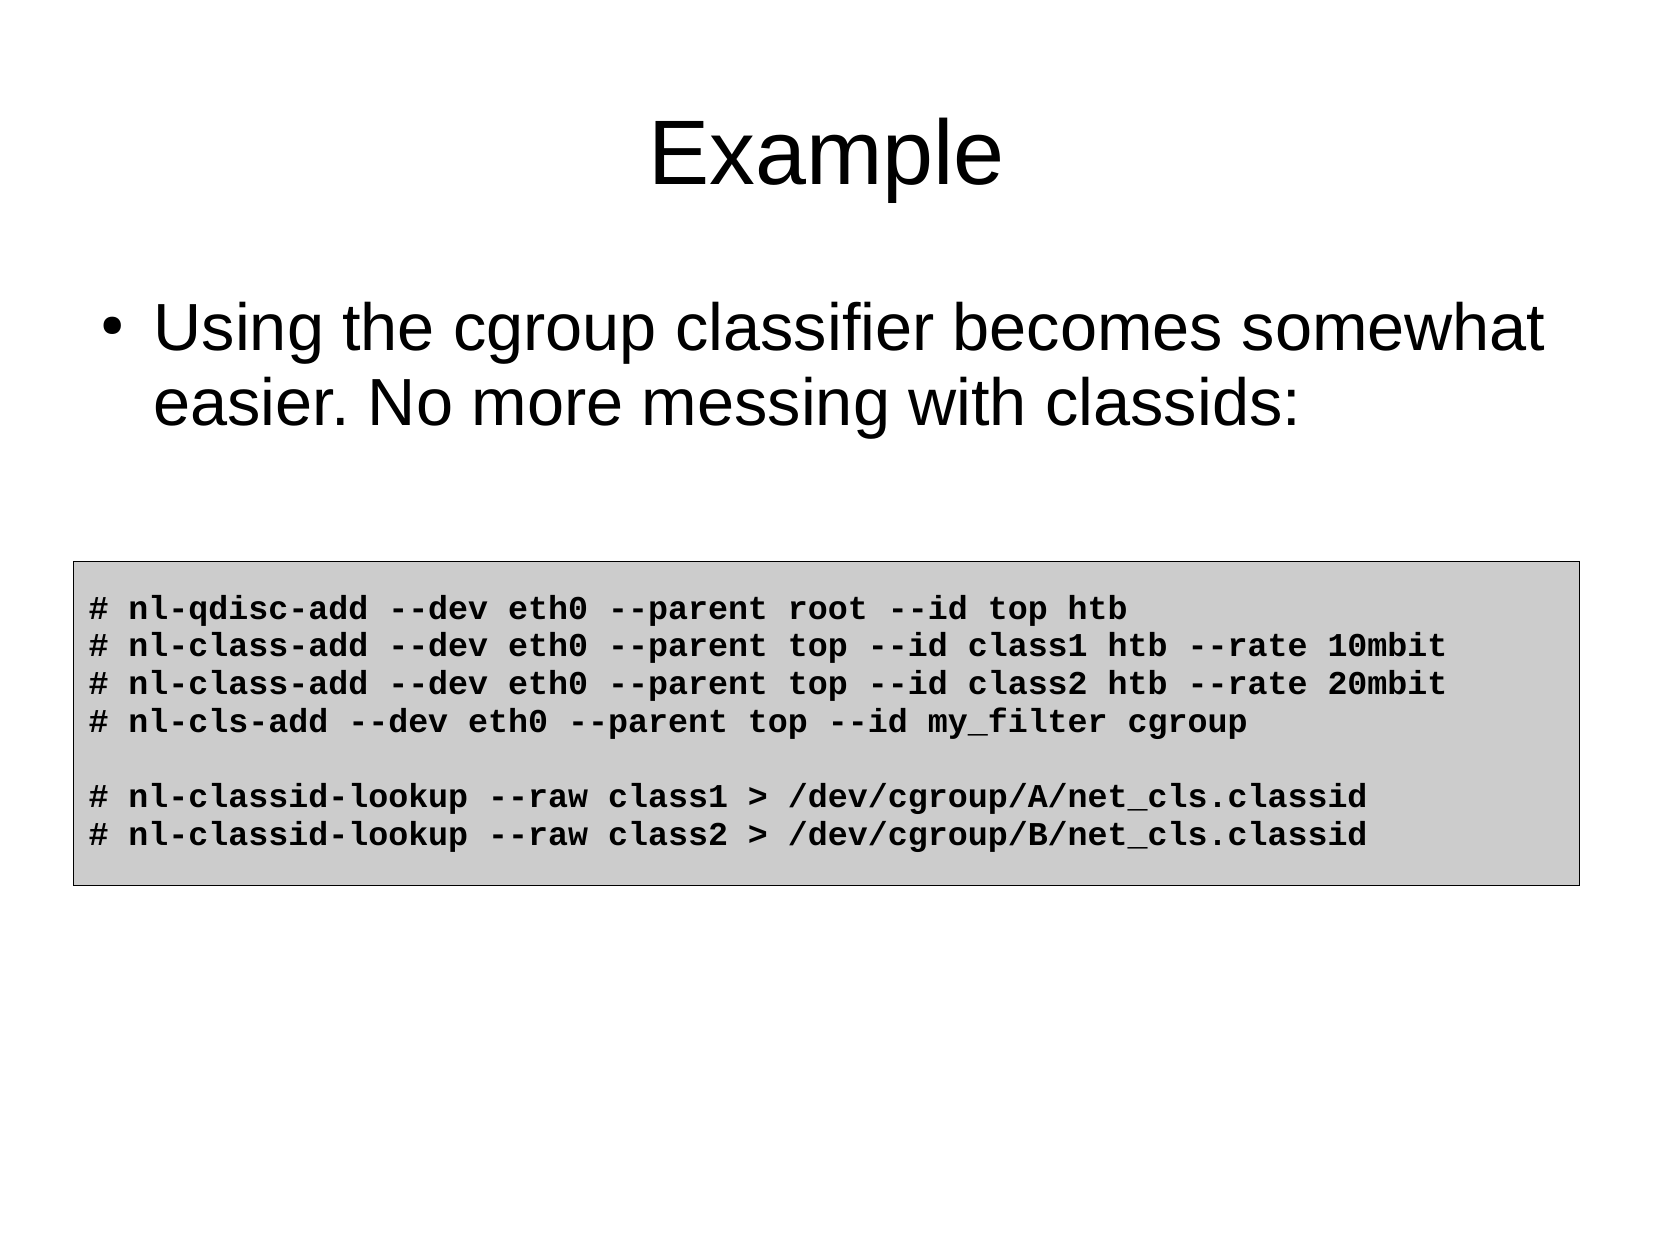

# Example
Using the cgroup classifier becomes somewhat easier. No more messing with classids:
# nl-qdisc-add --dev eth0 --parent root --id top htb
# nl-class-add --dev eth0 --parent top --id class1 htb --rate 10mbit
# nl-class-add --dev eth0 --parent top --id class2 htb --rate 20mbit
# nl-cls-add --dev eth0 --parent top --id my_filter cgroup
# nl-classid-lookup --raw class1 > /dev/cgroup/A/net_cls.classid
# nl-classid-lookup --raw class2 > /dev/cgroup/B/net_cls.classid